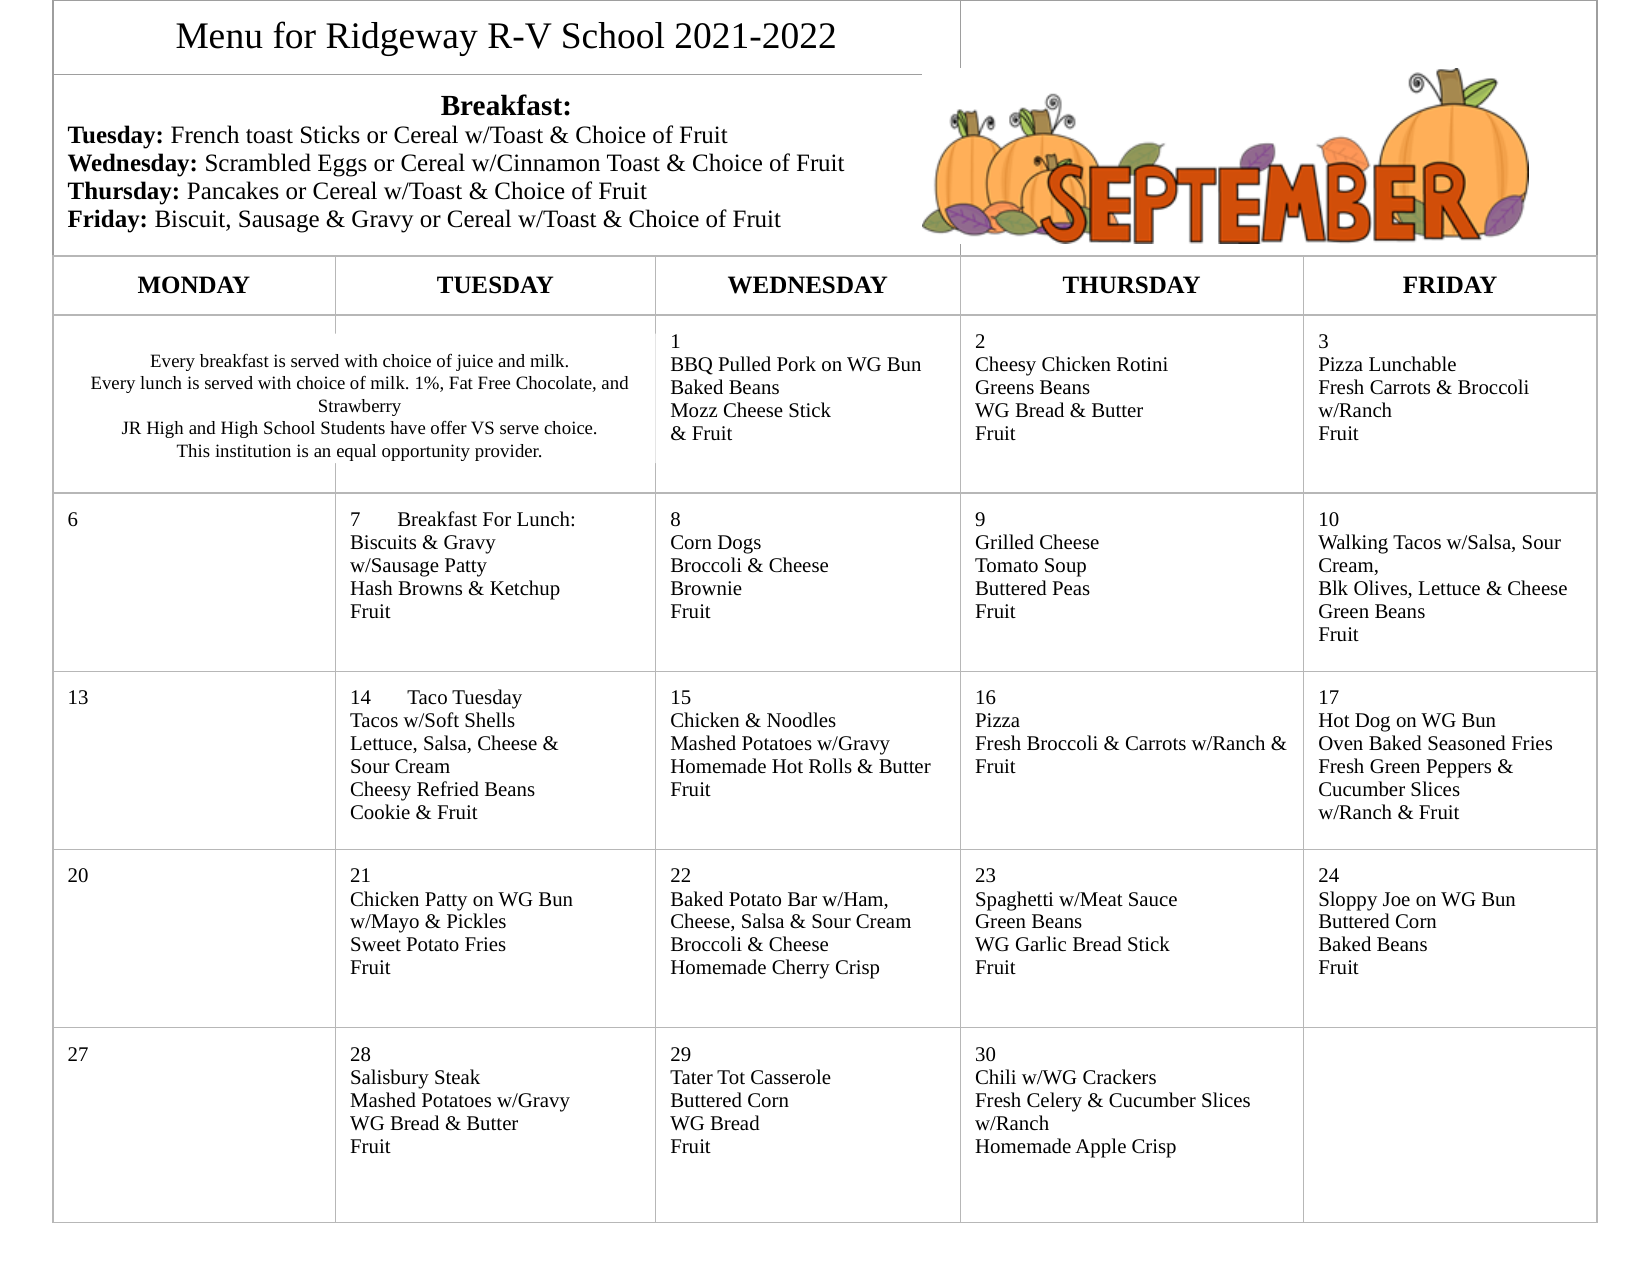

| Menu for Ridgeway R-V School 2021-2022 | | | | |
| --- | --- | --- | --- | --- |
| Breakfast: Tuesday: French toast Sticks or Cereal w/Toast & Choice of Fruit Wednesday: Scrambled Eggs or Cereal w/Cinnamon Toast & Choice of Fruit Thursday: Pancakes or Cereal w/Toast & Choice of Fruit Friday: Biscuit, Sausage & Gravy or Cereal w/Toast & Choice of Fruit | | | | |
| MONDAY | TUESDAY | WEDNESDAY | THURSDAY | FRIDAY |
| | | 1 BBQ Pulled Pork on WG Bun Baked Beans Mozz Cheese Stick & Fruit | 2 Cheesy Chicken Rotini Greens Beans WG Bread & Butter Fruit | 3 Pizza Lunchable Fresh Carrots & Broccoli w/Ranch Fruit |
| 6 | 7 Breakfast For Lunch: Biscuits & Gravy w/Sausage Patty Hash Browns & Ketchup Fruit | 8 Corn Dogs Broccoli & Cheese Brownie Fruit | 9 Grilled Cheese Tomato Soup Buttered Peas Fruit | 10 Walking Tacos w/Salsa, Sour Cream, Blk Olives, Lettuce & Cheese Green Beans Fruit |
| 13 | 14 Taco Tuesday Tacos w/Soft Shells Lettuce, Salsa, Cheese & Sour Cream Cheesy Refried Beans Cookie & Fruit | 15 Chicken & Noodles Mashed Potatoes w/Gravy Homemade Hot Rolls & Butter Fruit | 16 Pizza Fresh Broccoli & Carrots w/Ranch & Fruit | 17 Hot Dog on WG Bun Oven Baked Seasoned Fries Fresh Green Peppers & Cucumber Slices w/Ranch & Fruit |
| 20 | 21 Chicken Patty on WG Bun w/Mayo & Pickles Sweet Potato Fries Fruit | 22 Baked Potato Bar w/Ham, Cheese, Salsa & Sour Cream Broccoli & Cheese Homemade Cherry Crisp | 23 Spaghetti w/Meat Sauce Green Beans WG Garlic Bread Stick Fruit | 24 Sloppy Joe on WG Bun Buttered Corn Baked Beans Fruit |
| 27 | 28 Salisbury Steak Mashed Potatoes w/Gravy WG Bread & Butter Fruit | 29 Tater Tot Casserole Buttered Corn WG Bread Fruit | 30 Chili w/WG Crackers Fresh Celery & Cucumber Slices w/Ranch Homemade Apple Crisp | |
Every breakfast is served with choice of juice and milk.
Every lunch is served with choice of milk. 1%, Fat Free Chocolate, and Strawberry
JR High and High School Students have offer VS serve choice.
This institution is an equal opportunity provider.